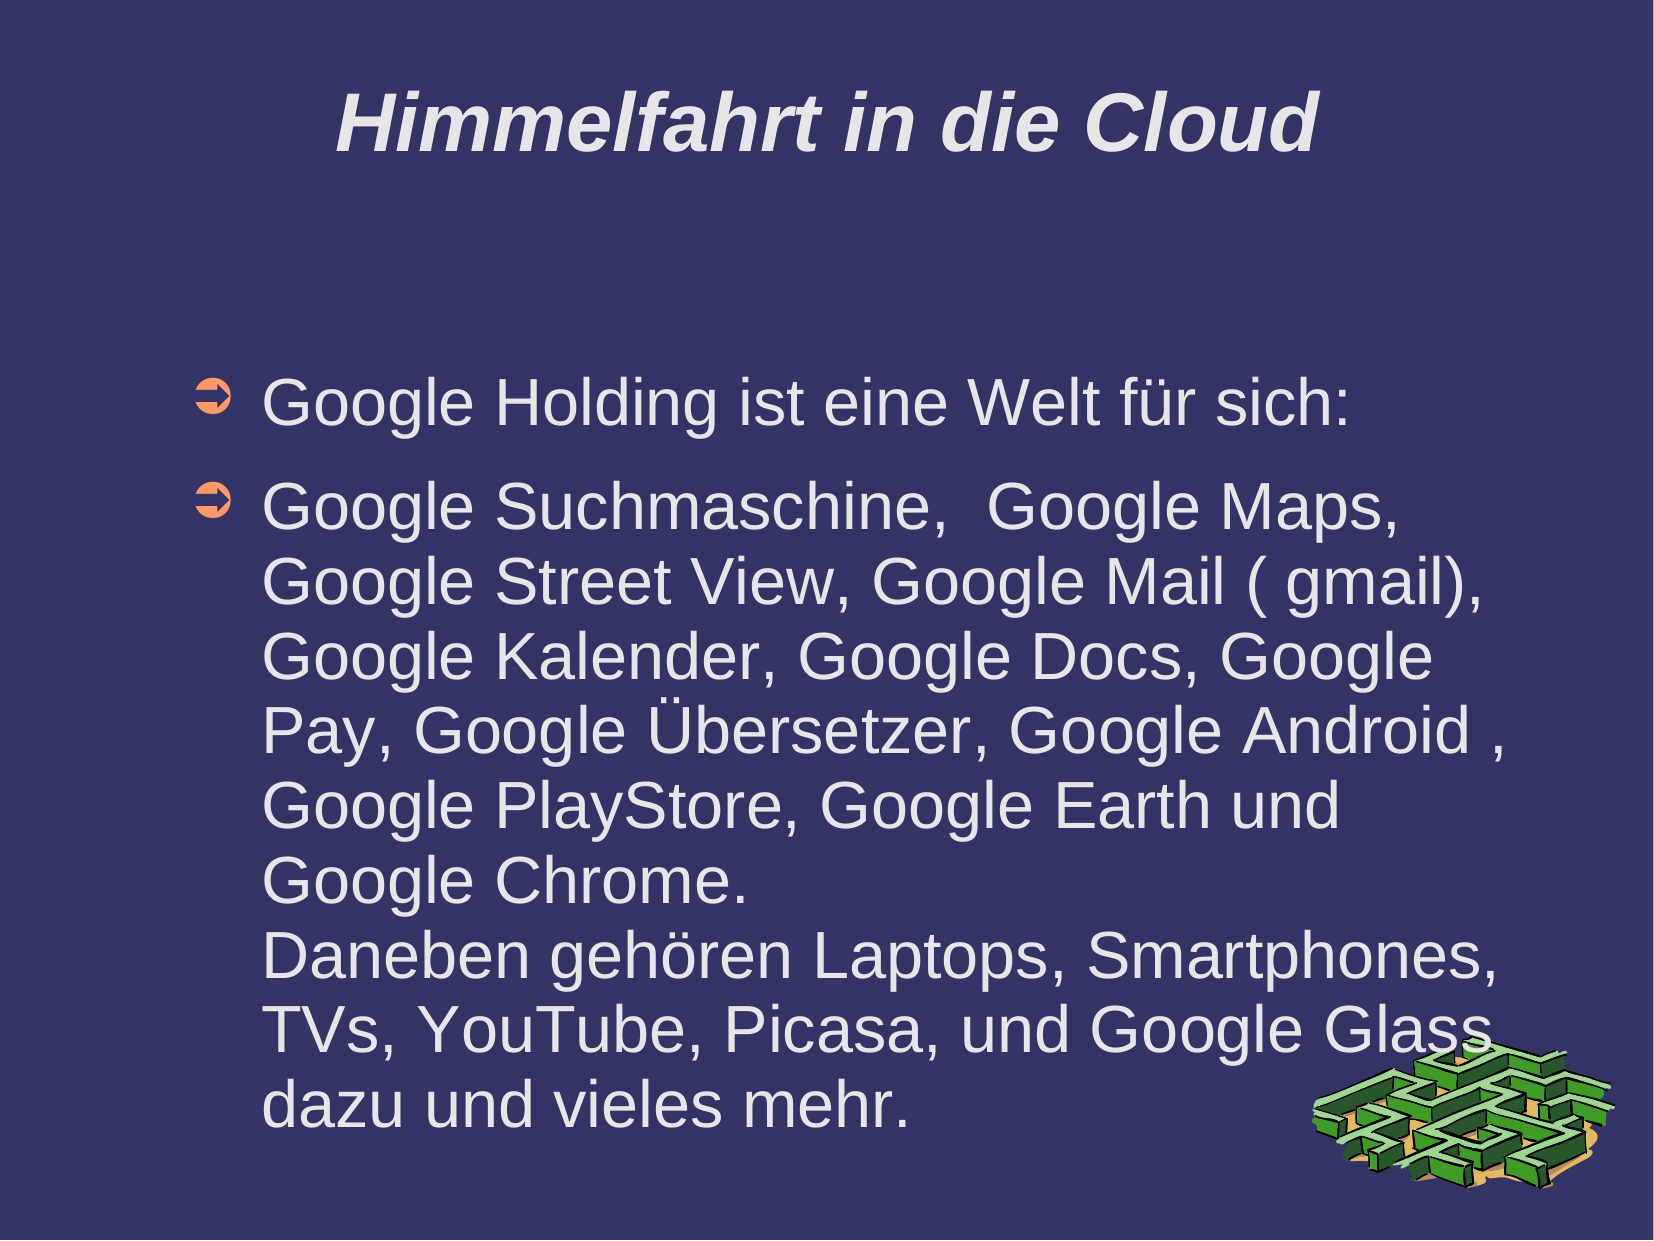

# Himmelfahrt in die Cloud
Google Holding ist eine Welt für sich:
Google Suchmaschine, Google Maps, Google Street View, Google Mail ( gmail), Google Kalender, Google Docs, Google Pay, Google Übersetzer, Google Android , Google PlayStore, Google Earth und Google Chrome.
Daneben gehören Laptops, Smartphones, TVs, YouTube, Picasa, und Google Glass dazu und vieles mehr.